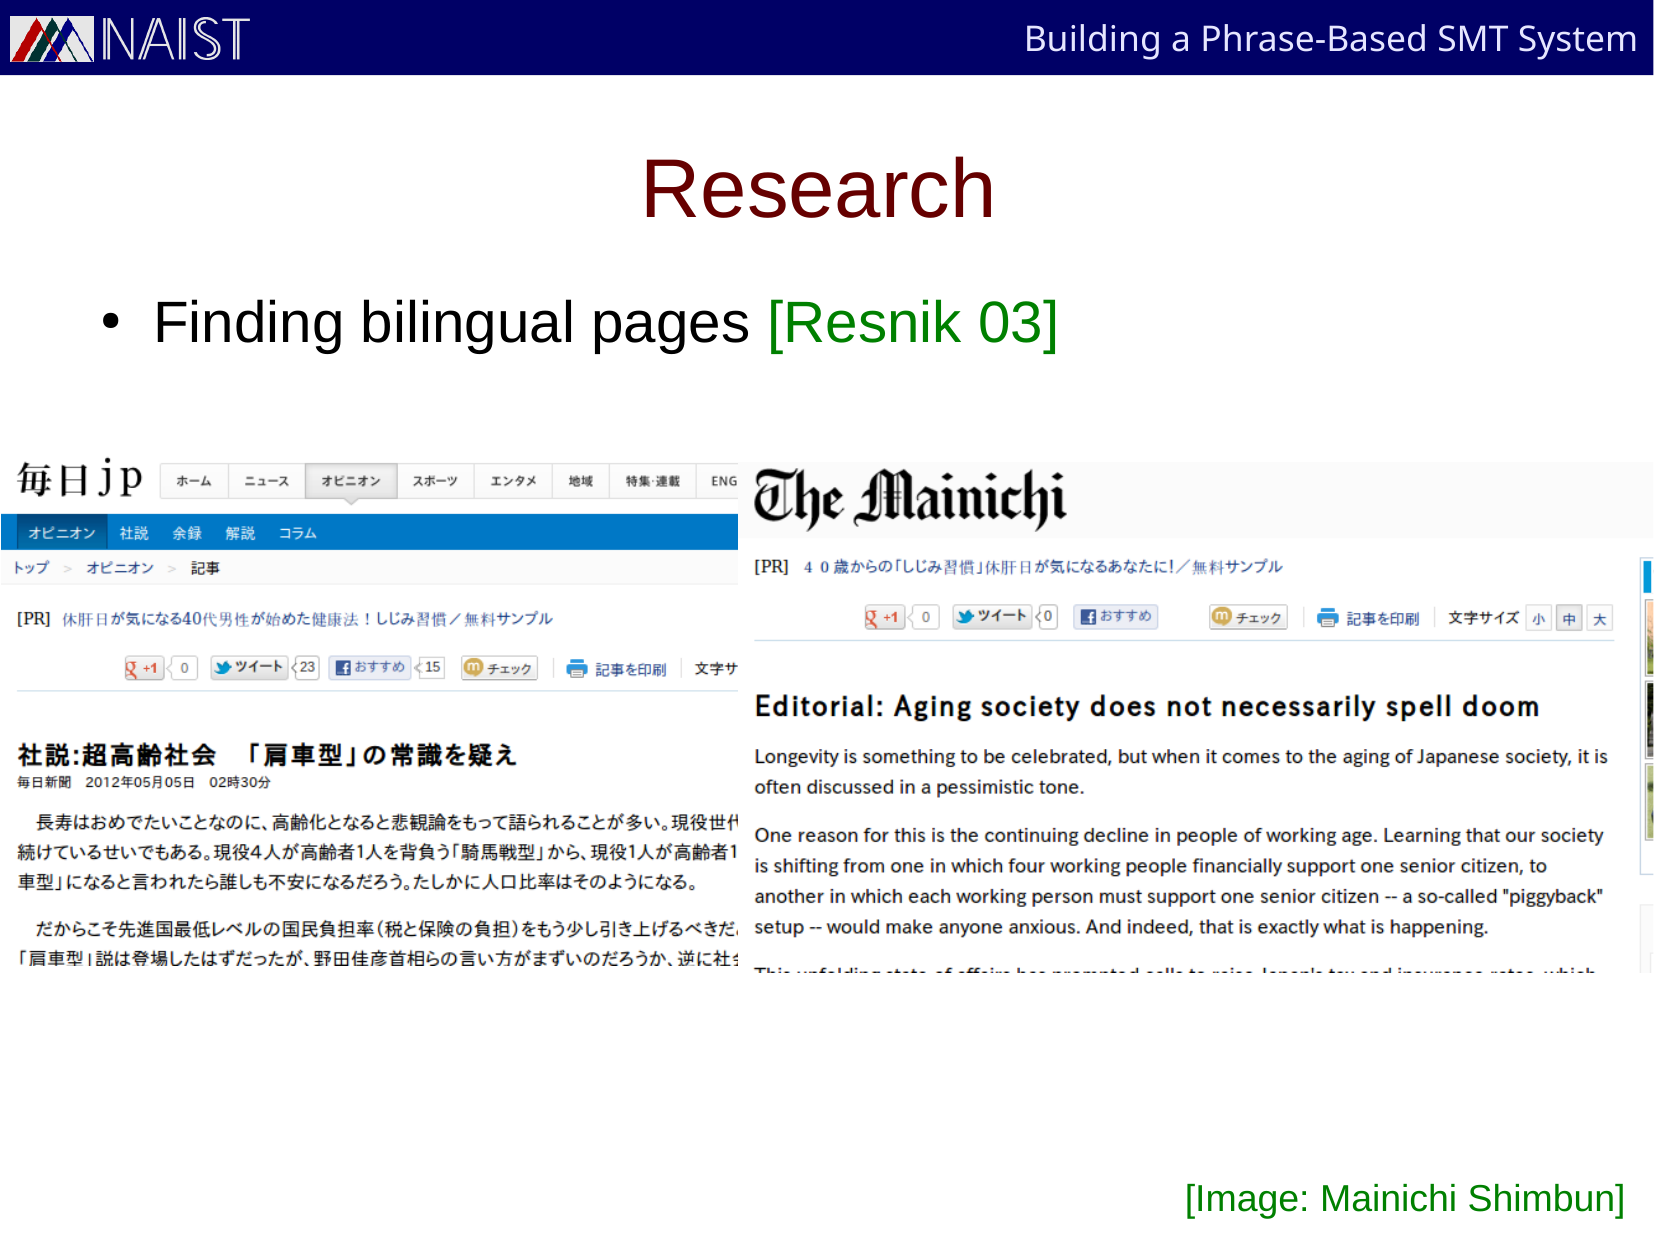

# Research
Finding bilingual pages [Resnik 03]
[Image: Mainichi Shimbun]